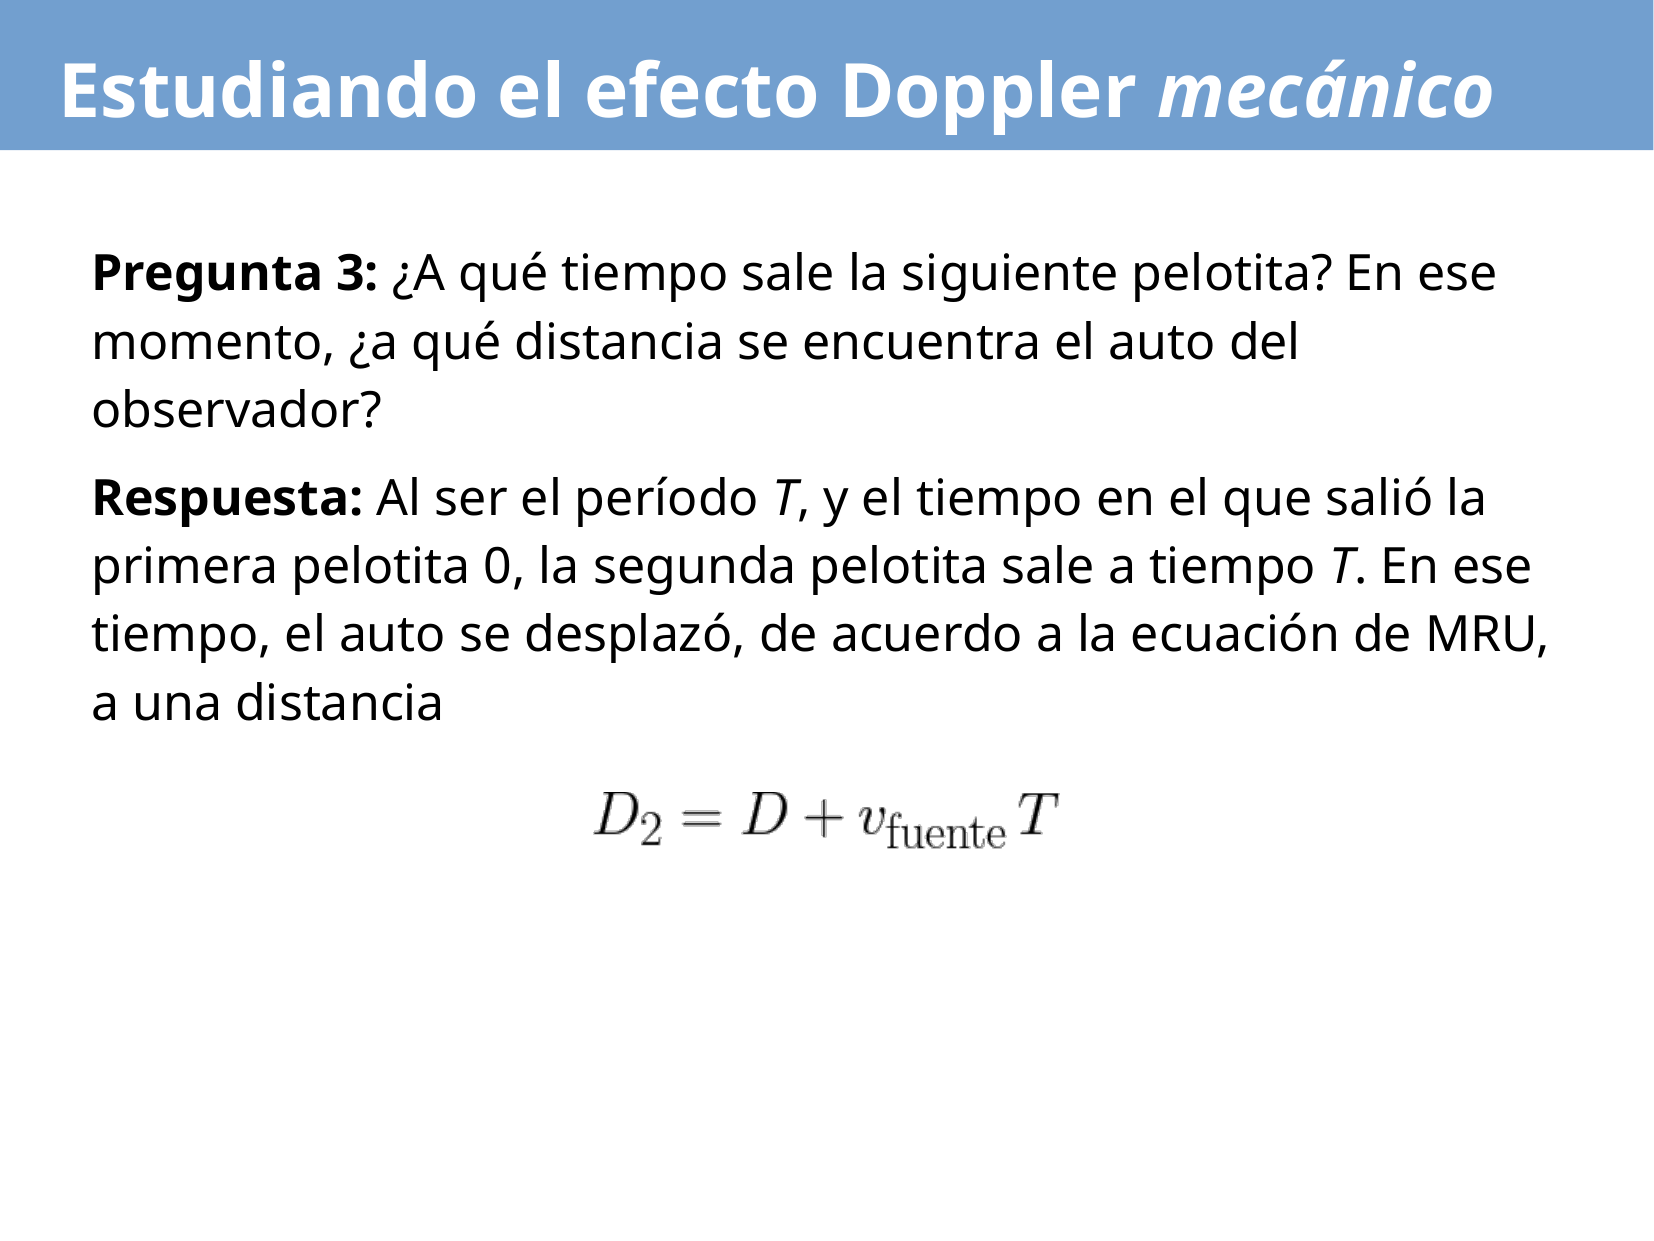

Estudiando el efecto Doppler mecánico
Pregunta 3: ¿A qué tiempo sale la siguiente pelotita? En ese momento, ¿a qué distancia se encuentra el auto del observador?
Respuesta: Al ser el período T, y el tiempo en el que salió la primera pelotita 0, la segunda pelotita sale a tiempo T. En ese tiempo, el auto se desplazó, de acuerdo a la ecuación de MRU, a una distancia